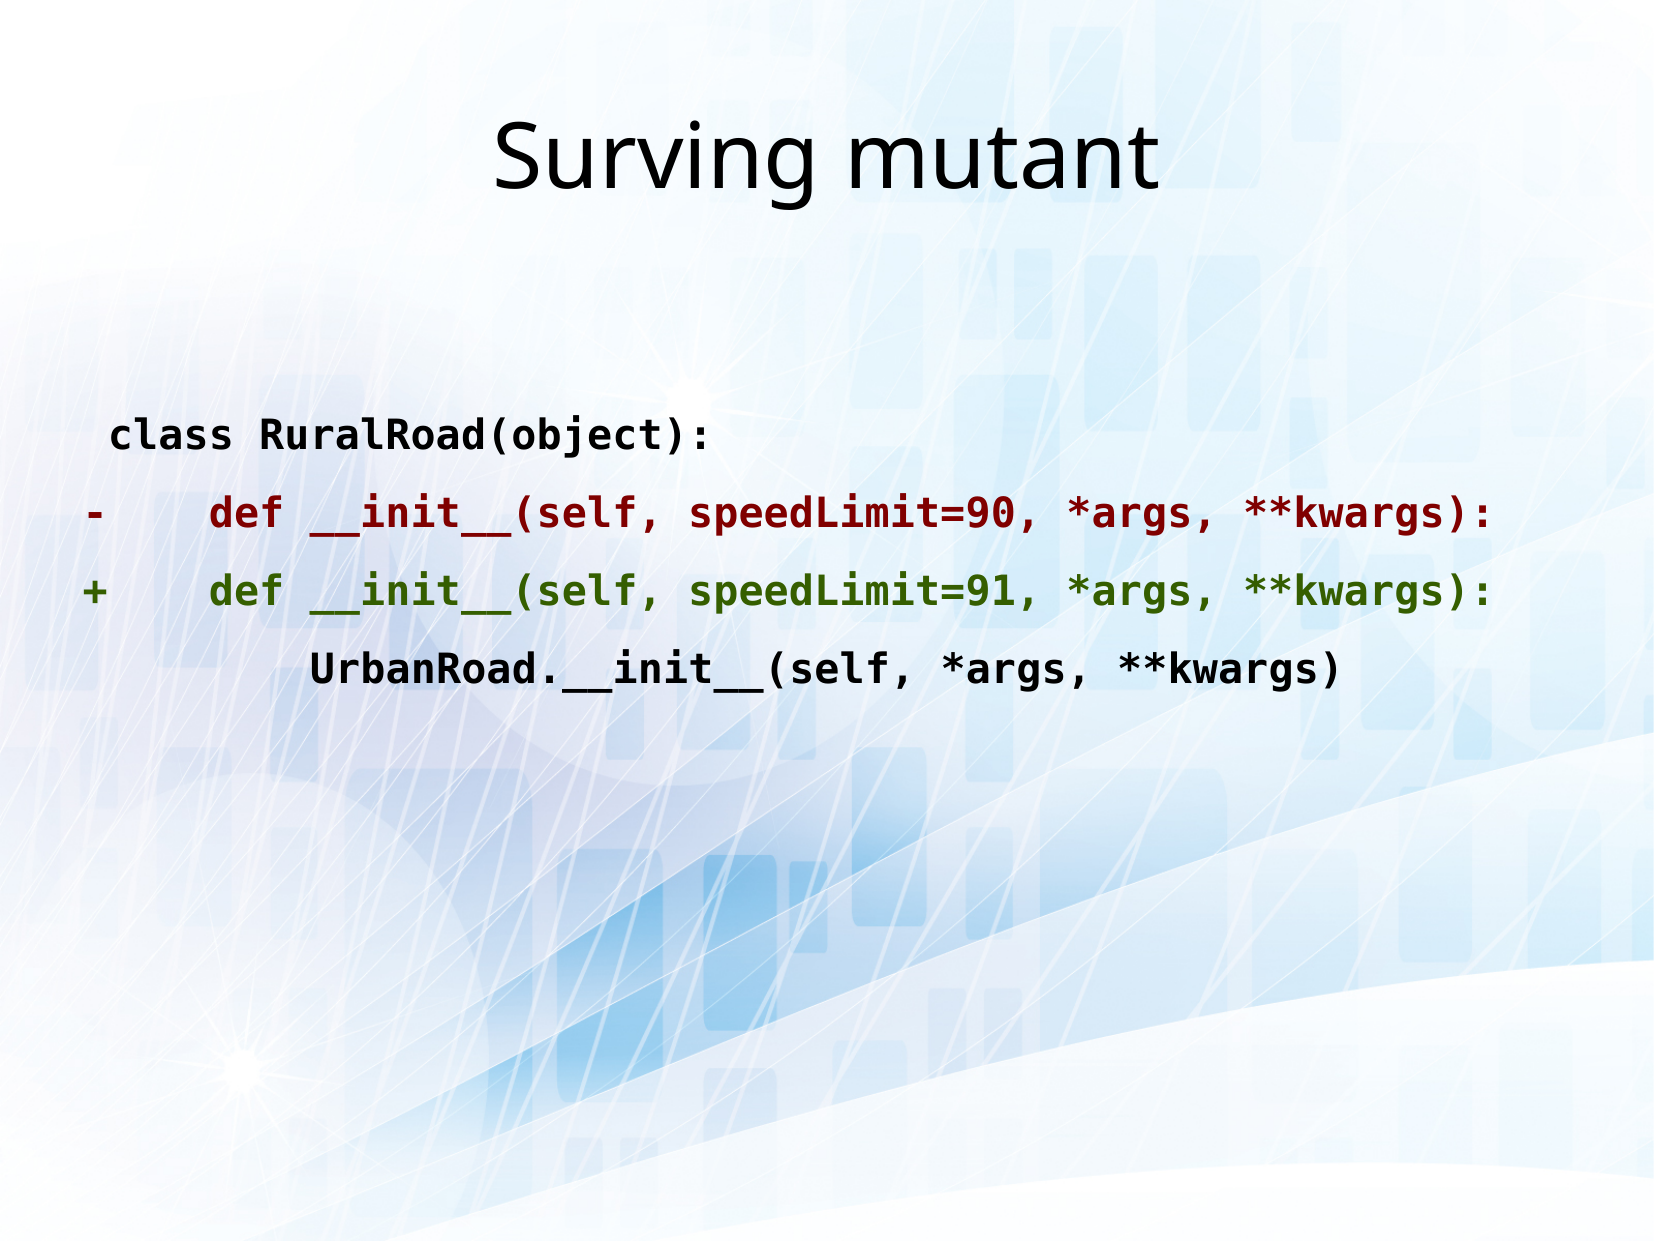

# Surving mutant
 class RuralRoad(object):
- def __init__(self, speedLimit=90, *args, **kwargs):
+ def __init__(self, speedLimit=91, *args, **kwargs):
 UrbanRoad.__init__(self, *args, **kwargs)